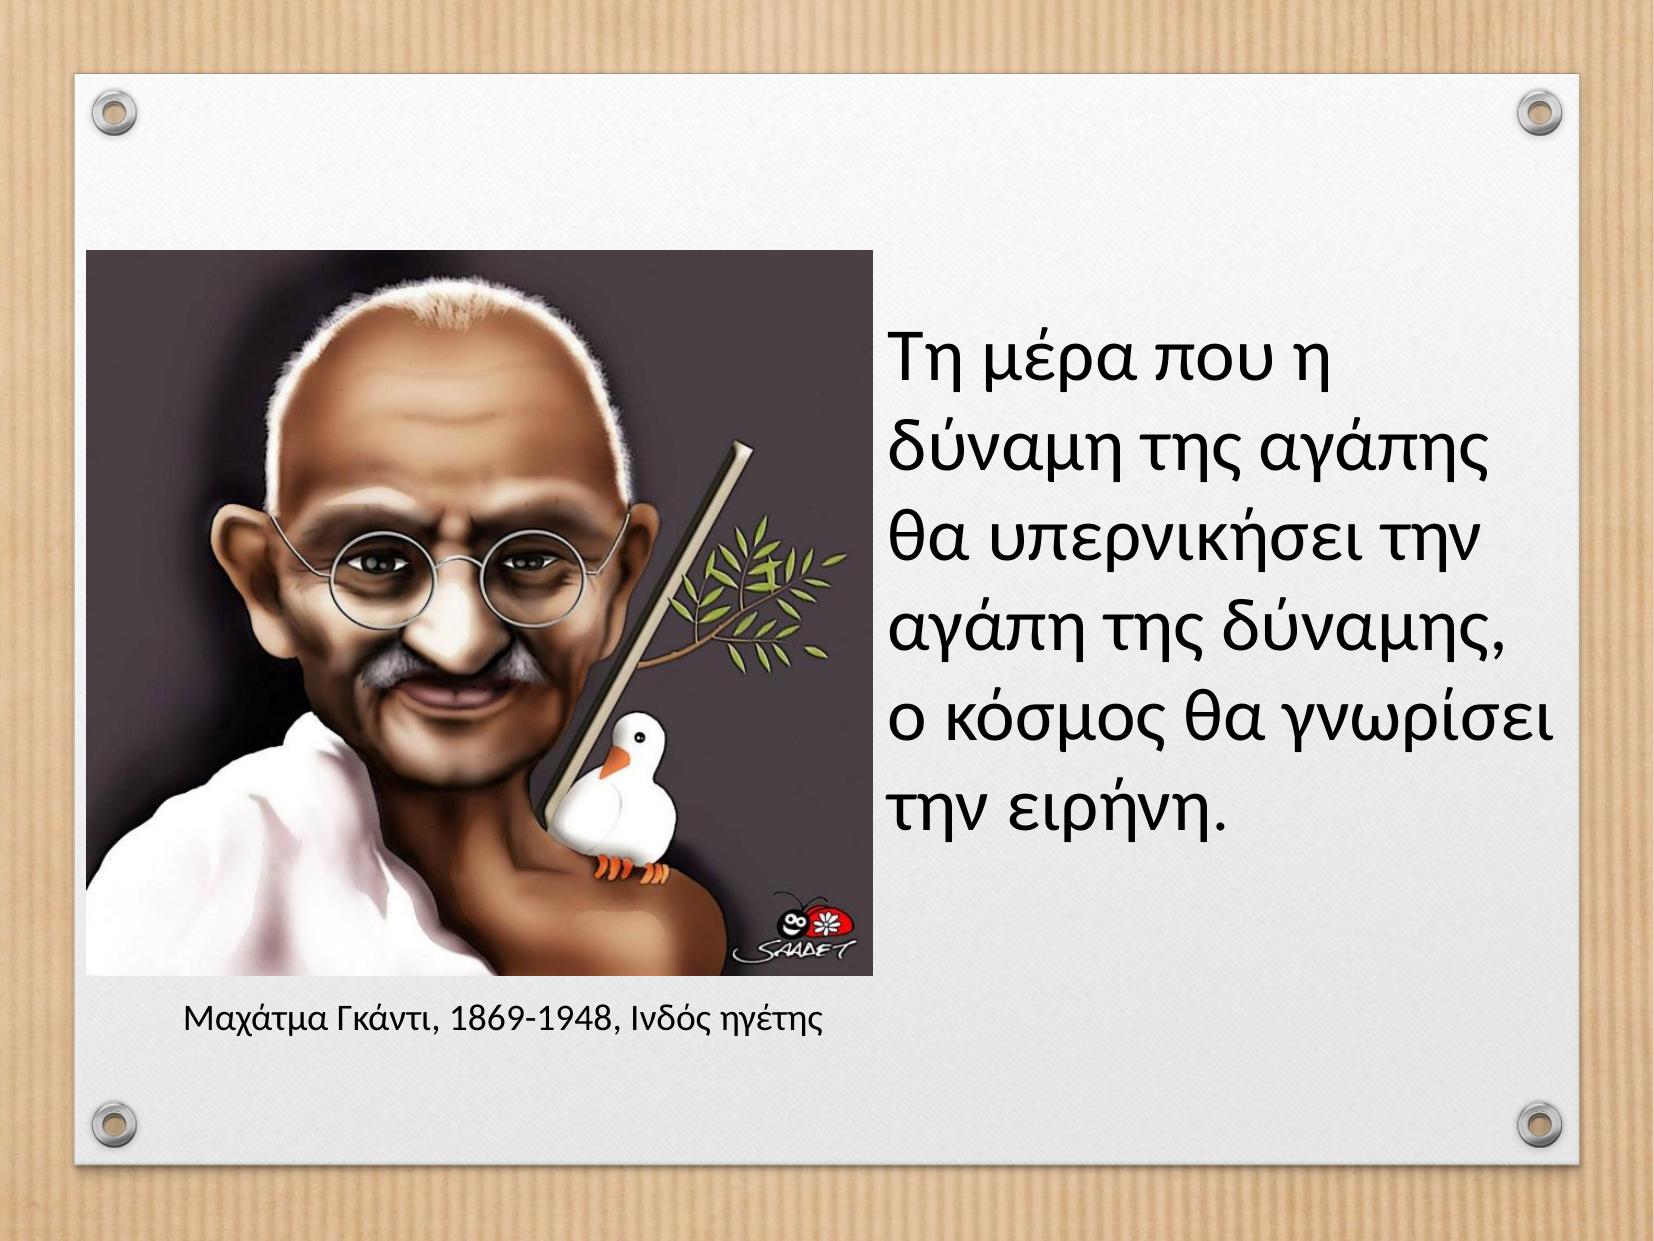

Τη μέρα που η δύναμη της αγάπης θα υπερνικήσει την αγάπη της δύναμης, ο κόσμος θα γνωρίσει την ειρήνη.
Μαχάτμα Γκάντι, 1869-1948, Ινδός ηγέτης